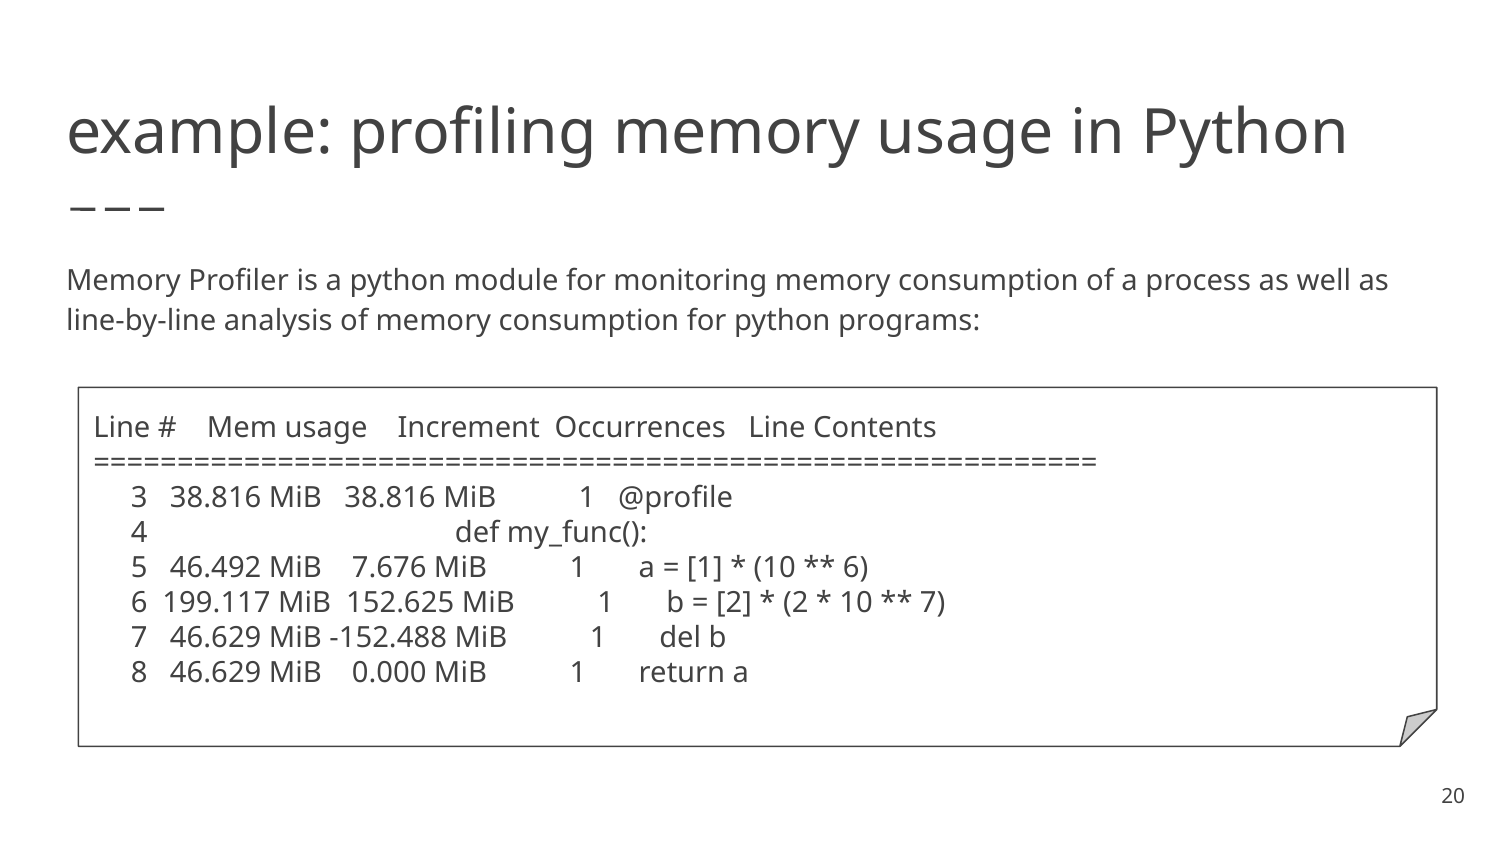

# example: profiling memory usage in Python
Memory Profiler is a python module for monitoring memory consumption of a process as well as line-by-line analysis of memory consumption for python programs:
Line # Mem usage Increment Occurrences Line Contents
============================================================
 3 38.816 MiB 38.816 MiB 1 @profile
 4 def my_func():
 5 46.492 MiB 7.676 MiB 1 a = [1] * (10 ** 6)
 6 199.117 MiB 152.625 MiB 1 b = [2] * (2 * 10 ** 7)
 7 46.629 MiB -152.488 MiB 1 del b
 8 46.629 MiB 0.000 MiB 1 return a